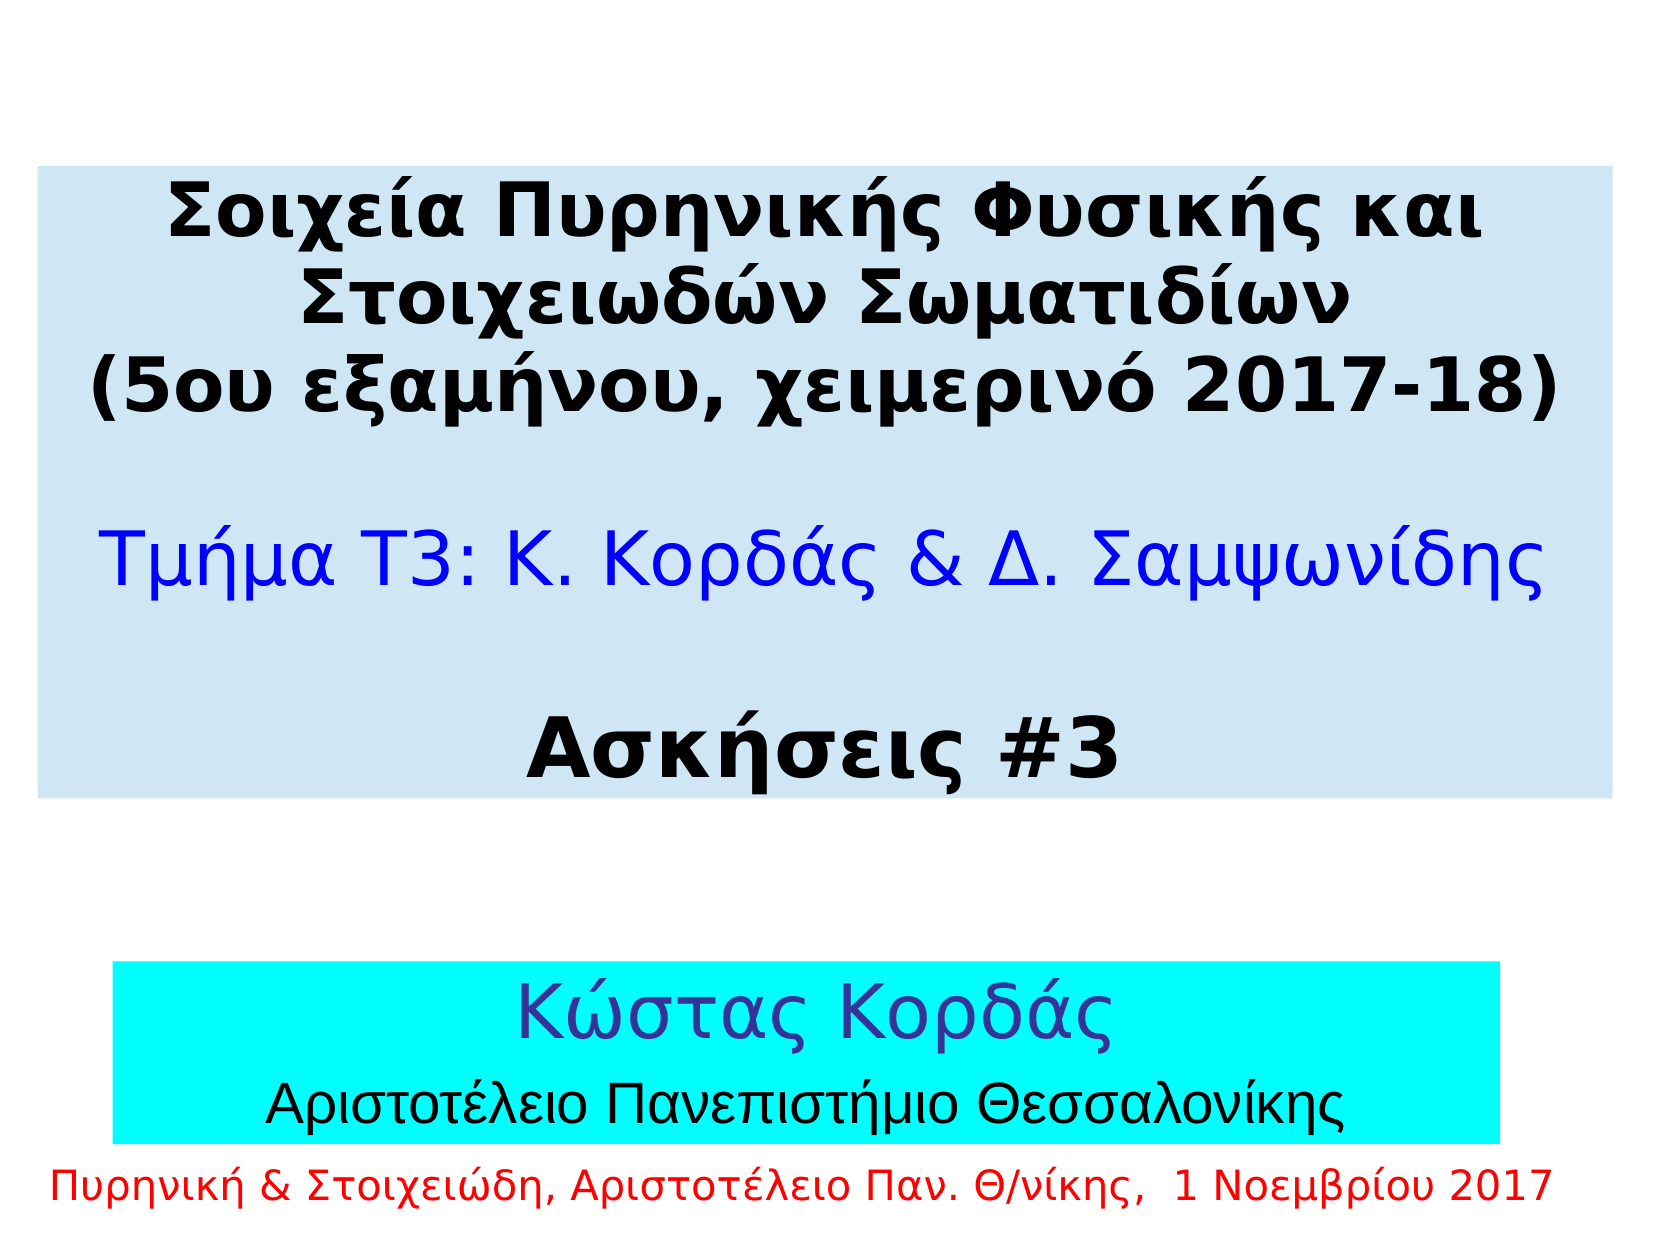

# Σοιχεία Πυρηνικής Φυσικής και Στοιχειωδών Σωματιδίων (5ου εξαμήνου, χειμερινό 2017-18) Τμήμα Τ3: Κ. Κορδάς & Δ. Σαμψωνίδης Ασκήσεις #3
 Κώστας Κορδάς
Αριστοτέλειο Πανεπιστήμιο Θεσσαλονίκης
Πυρηνική & Στοιχειώδη, Αριστοτέλειο Παν. Θ/νίκης, 1 Νοεμβρίου 2017